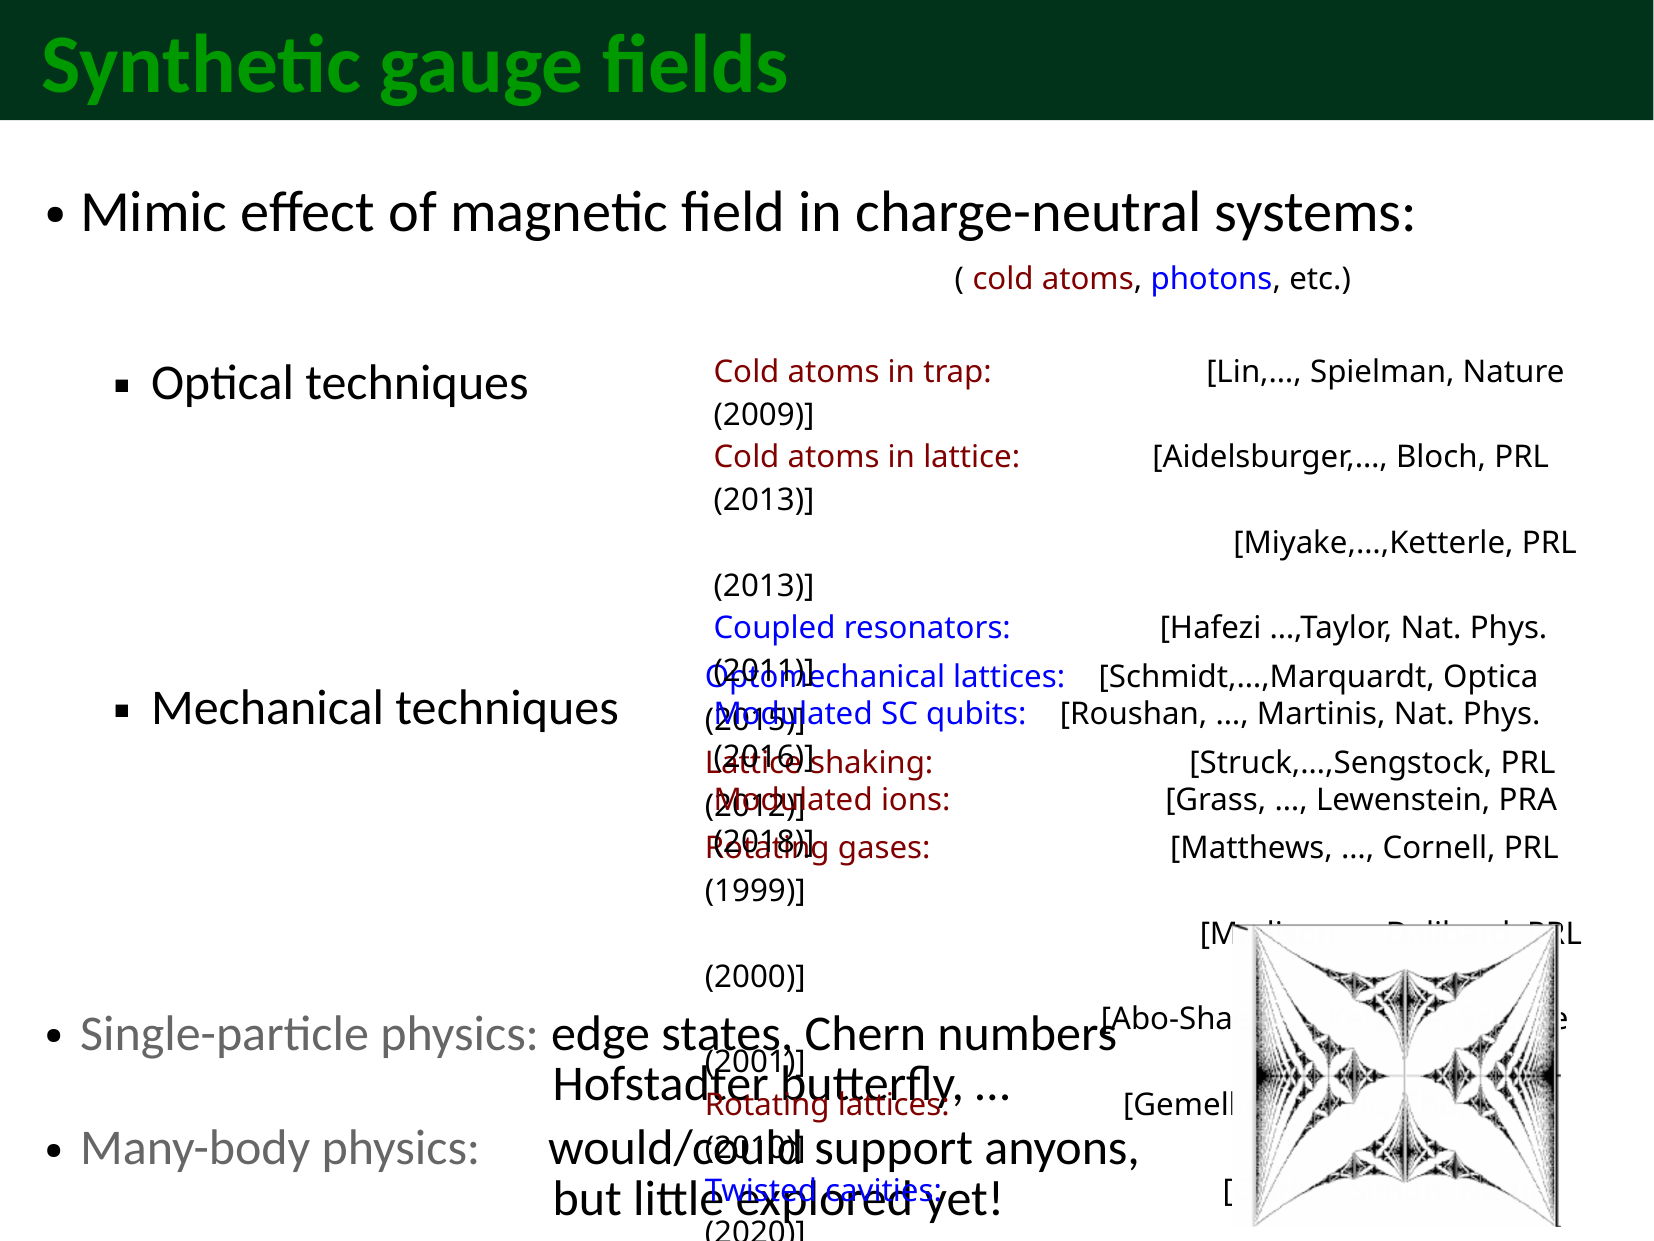

Synthetic gauge fields
Mimic effect of magnetic field in charge-neutral systems:
 ( cold atoms, photons, etc.)
Optical techniques
Mechanical techniques
Single-particle physics: edge states, Chern numbers
 Hofstadter butterfly, …
Many-body physics: would/could support anyons,
 but little explored yet!
Cold atoms in trap: [Lin,…, Spielman, Nature (2009)]
Cold atoms in lattice: [Aidelsburger,…, Bloch, PRL (2013)]
 [Miyake,…,Ketterle, PRL (2013)]
Coupled resonators: [Hafezi …,Taylor, Nat. Phys. (2011)]
Modulated SC qubits: [Roushan, …, Martinis, Nat. Phys. (2016)]
Modulated ions: [Grass, …, Lewenstein, PRA (2018)]
Optomechanical lattices: [Schmidt,…,Marquardt, Optica (2015)]
Lattice shaking: [Struck,…,Sengstock, PRL (2012)]
Rotating gases: [Matthews, …, Cornell, PRL (1999)]
 [Madison,…, Dalibard, PRL (2000)]
 [Abo-Shaeer,…, Ketterle, Science (2001)]
Rotating lattices: [Gemelke, Sarajlic, Chu, arXiv, (2010)]
Twisted cavities: [Clark,…,Simon, Nature (2020)]